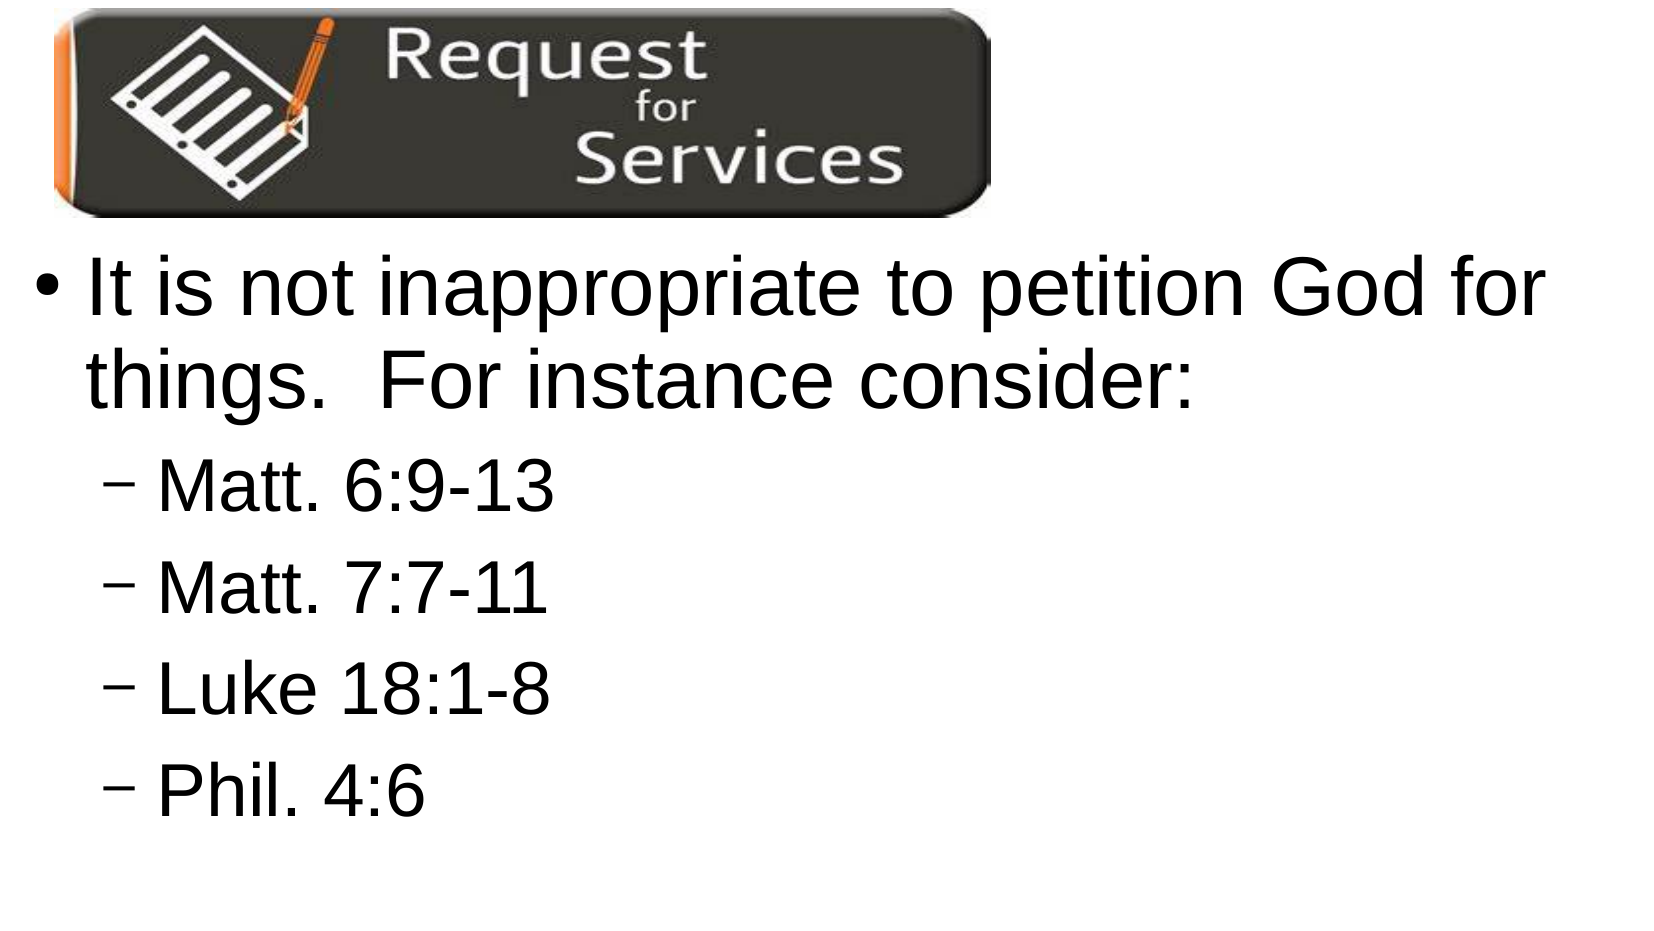

#
It is not inappropriate to petition God for things. For instance consider:
Matt. 6:9-13
Matt. 7:7-11
Luke 18:1-8
Phil. 4:6